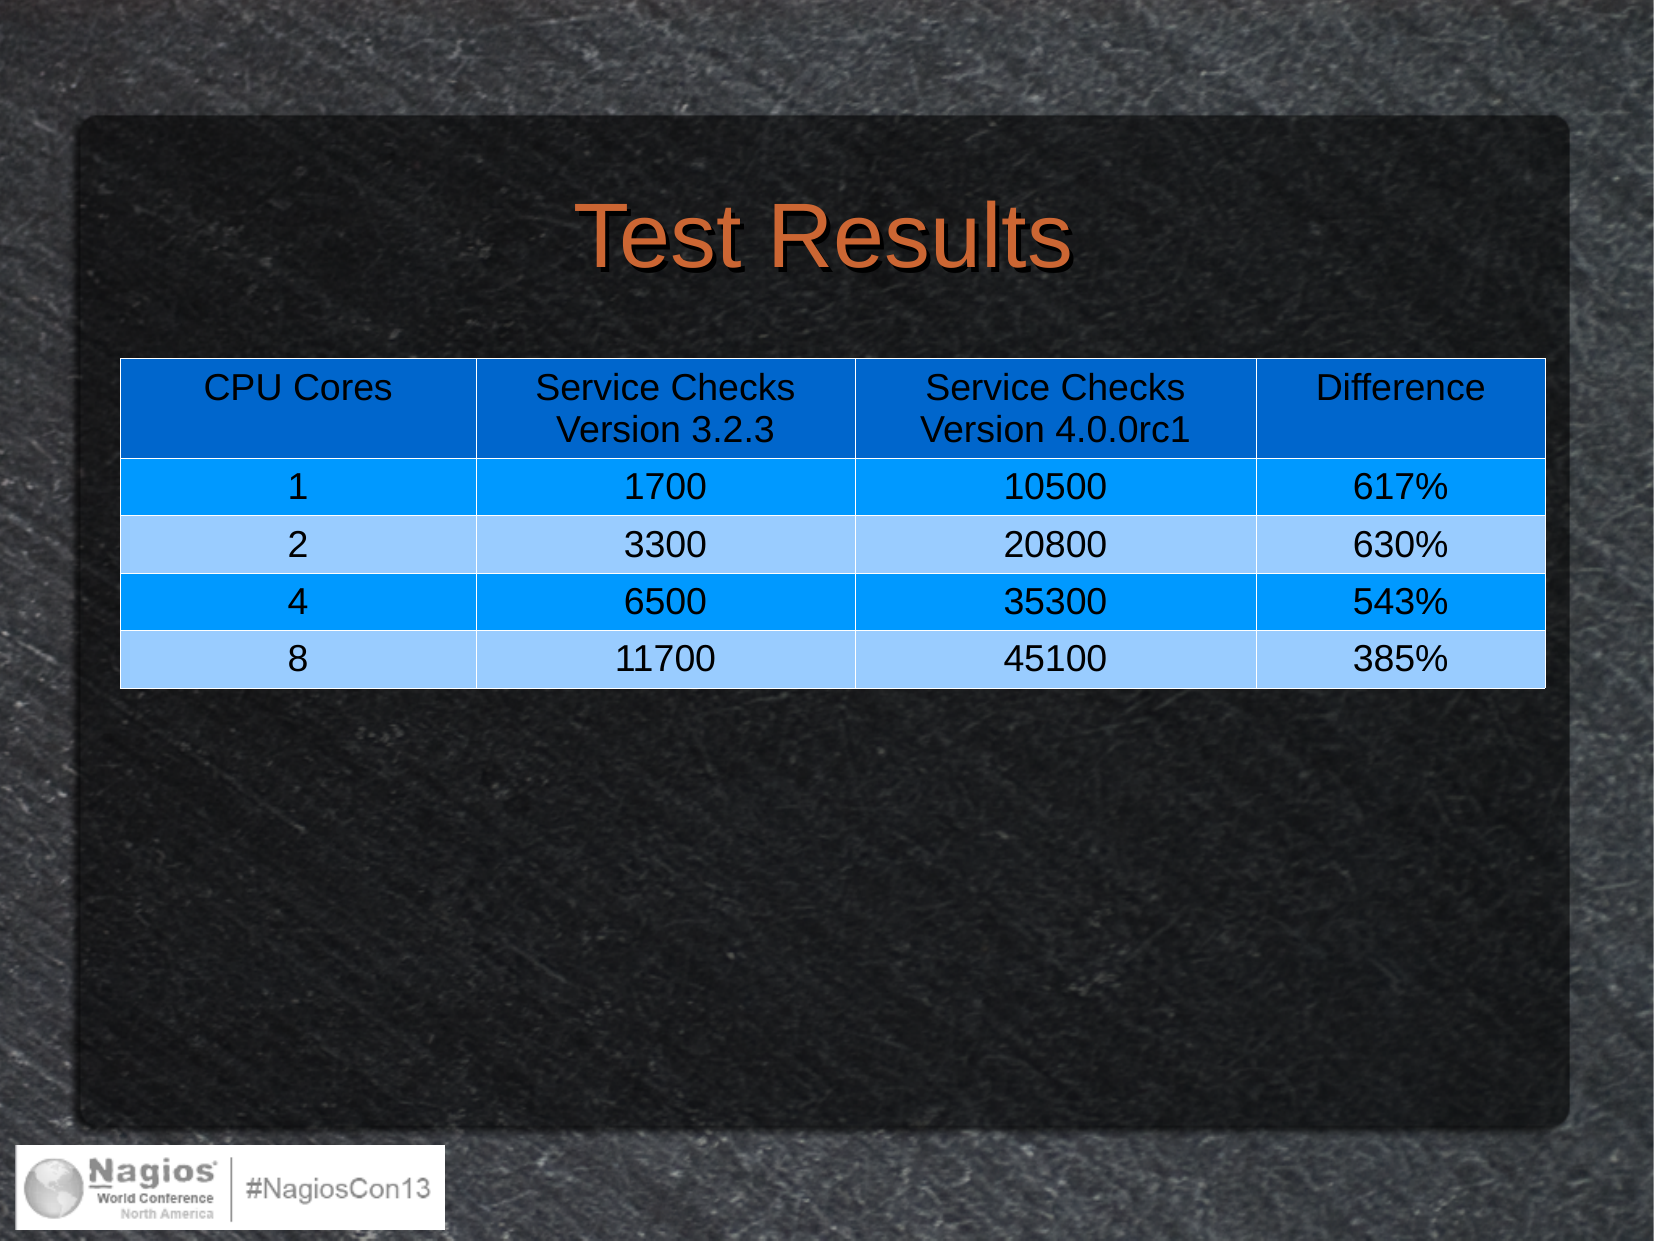

# Test Results
| CPU Cores | Service Checks Version 3.2.3 | Service Checks Version 4.0.0rc1 | Difference |
| --- | --- | --- | --- |
| 1 | 1700 | 10500 | 617% |
| 2 | 3300 | 20800 | 630% |
| 4 | 6500 | 35300 | 543% |
| 8 | 11700 | 45100 | 385% |